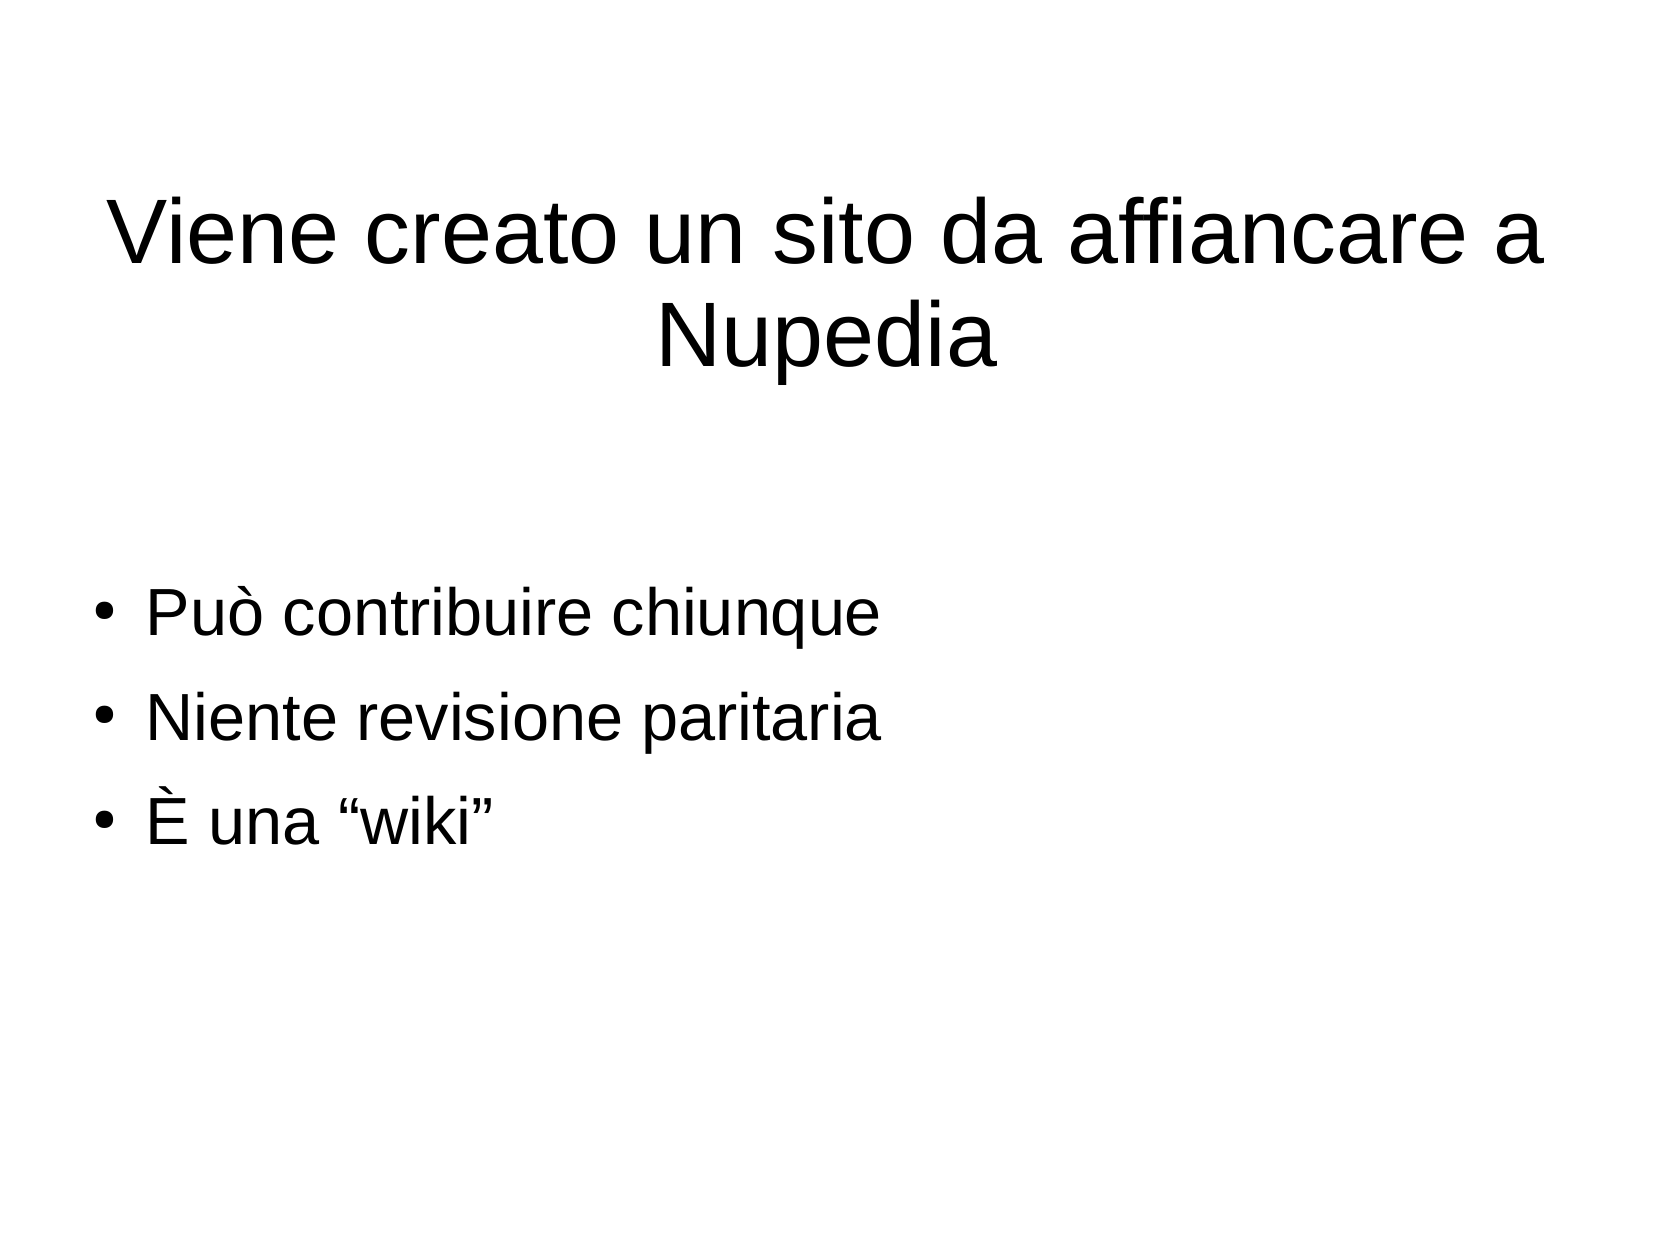

# Viene creato un sito da affiancare a Nupedia
Può contribuire chiunque
Niente revisione paritaria
È una “wiki”